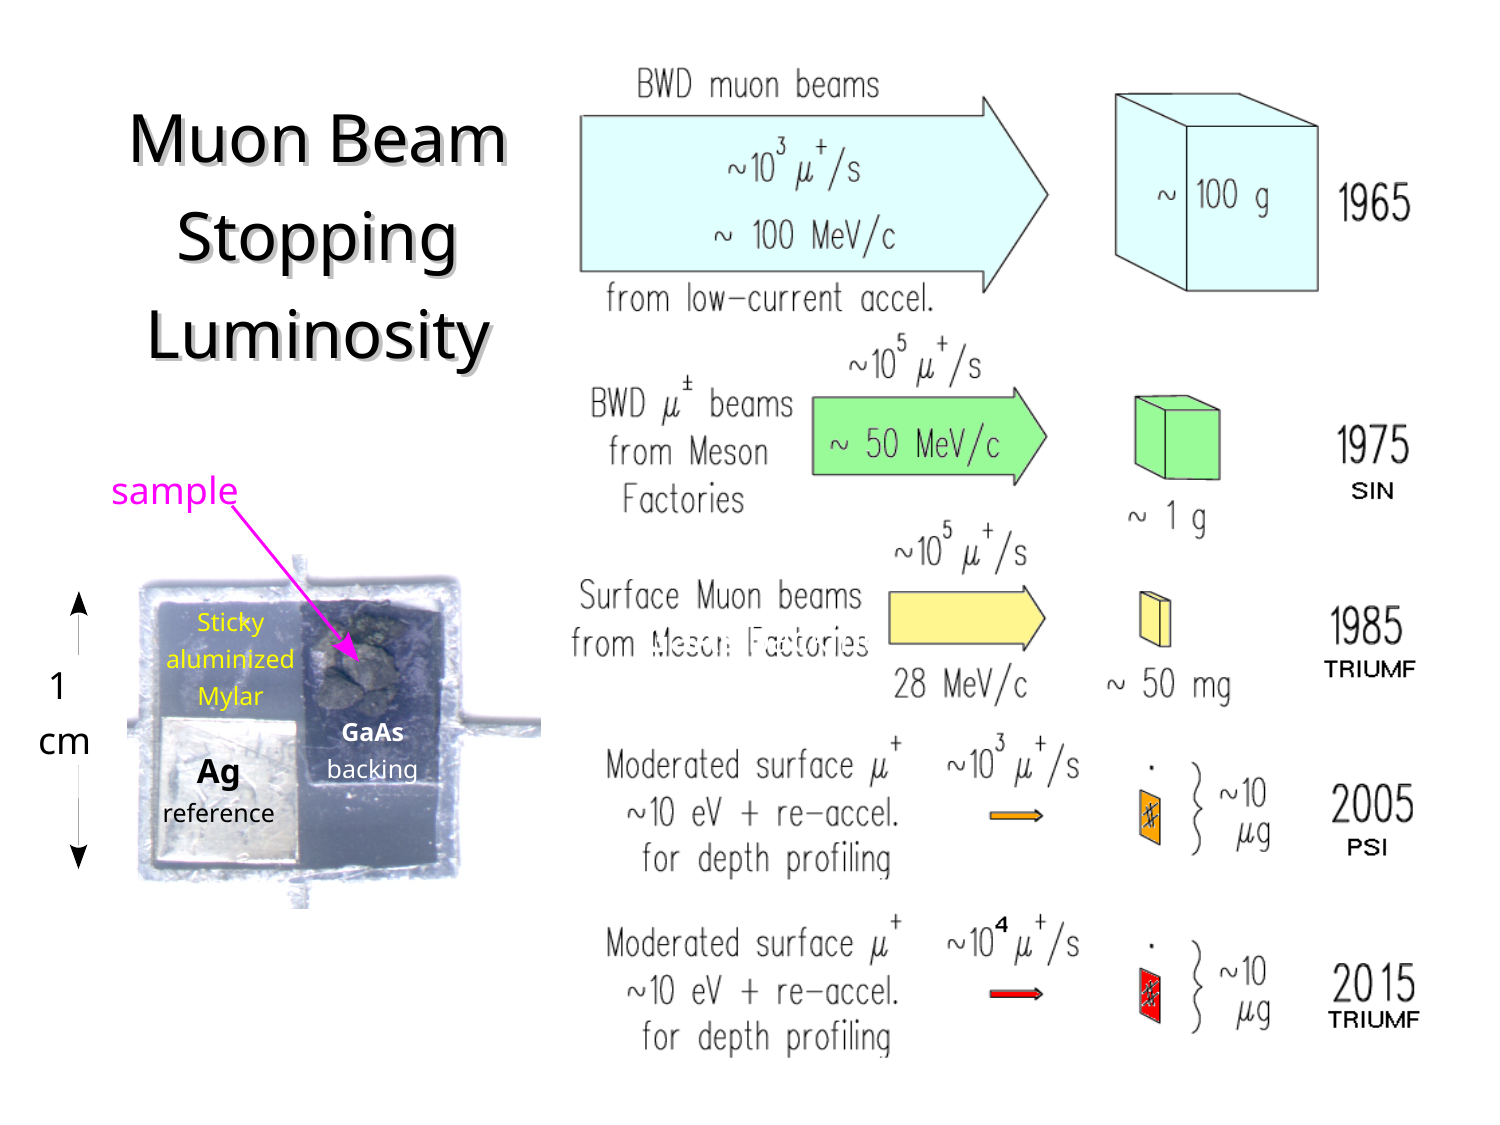

Muon Beam
Stopping
Luminosity
sample
Sticky
aluminized
Mylar
GaAs backing
 1 cm
GaAs
backing
Ag
reference